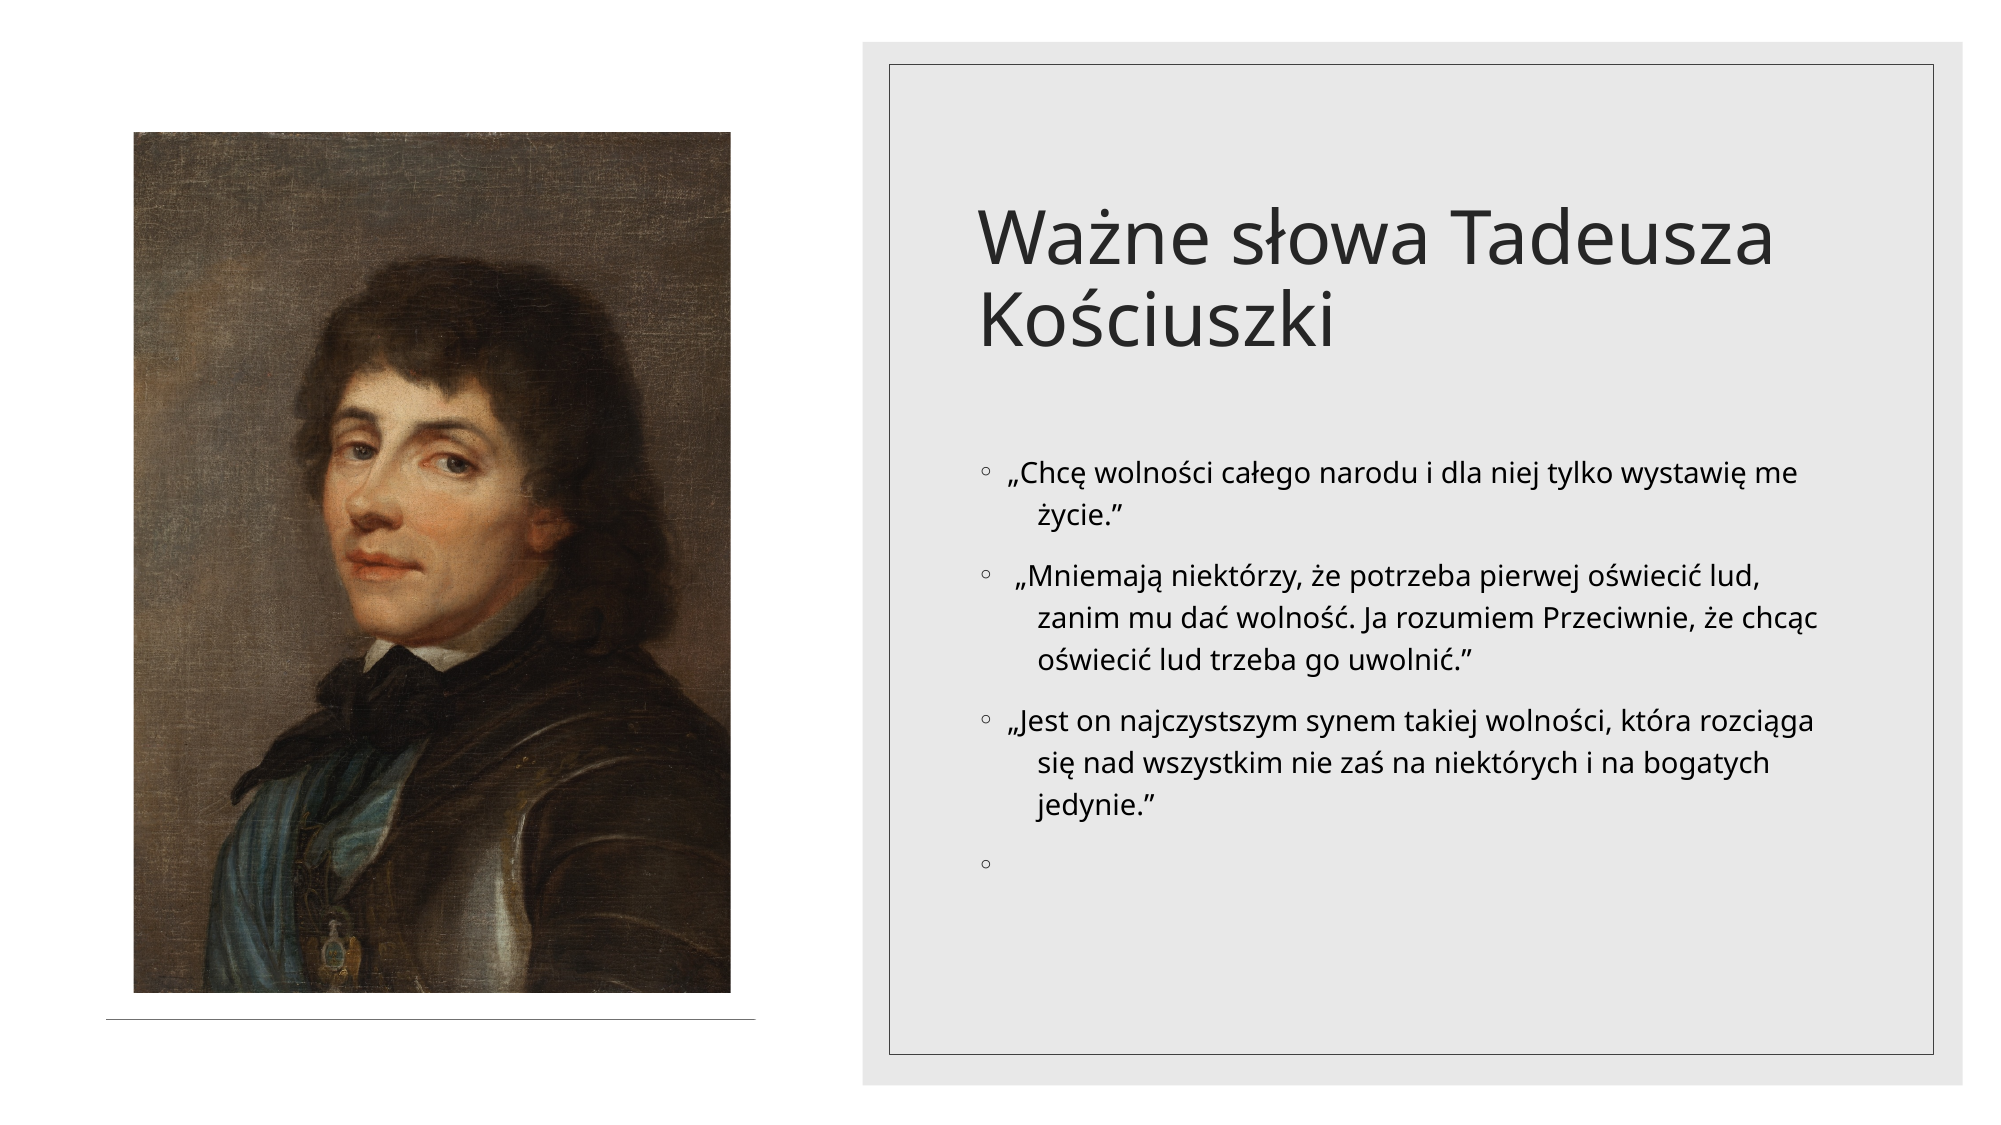

# Ważne słowa Tadeusza Kościuszki
„Chcę wolności całego narodu i dla niej tylko wystawię me życie.”
 „Mniemają niektórzy, że potrzeba pierwej oświecić lud, zanim mu dać wolność. Ja rozumiem Przeciwnie, że chcąc oświecić lud trzeba go uwolnić.”
„Jest on najczystszym synem takiej wolności, która rozciąga się nad wszystkim nie zaś na niektórych i na bogatych jedynie.”